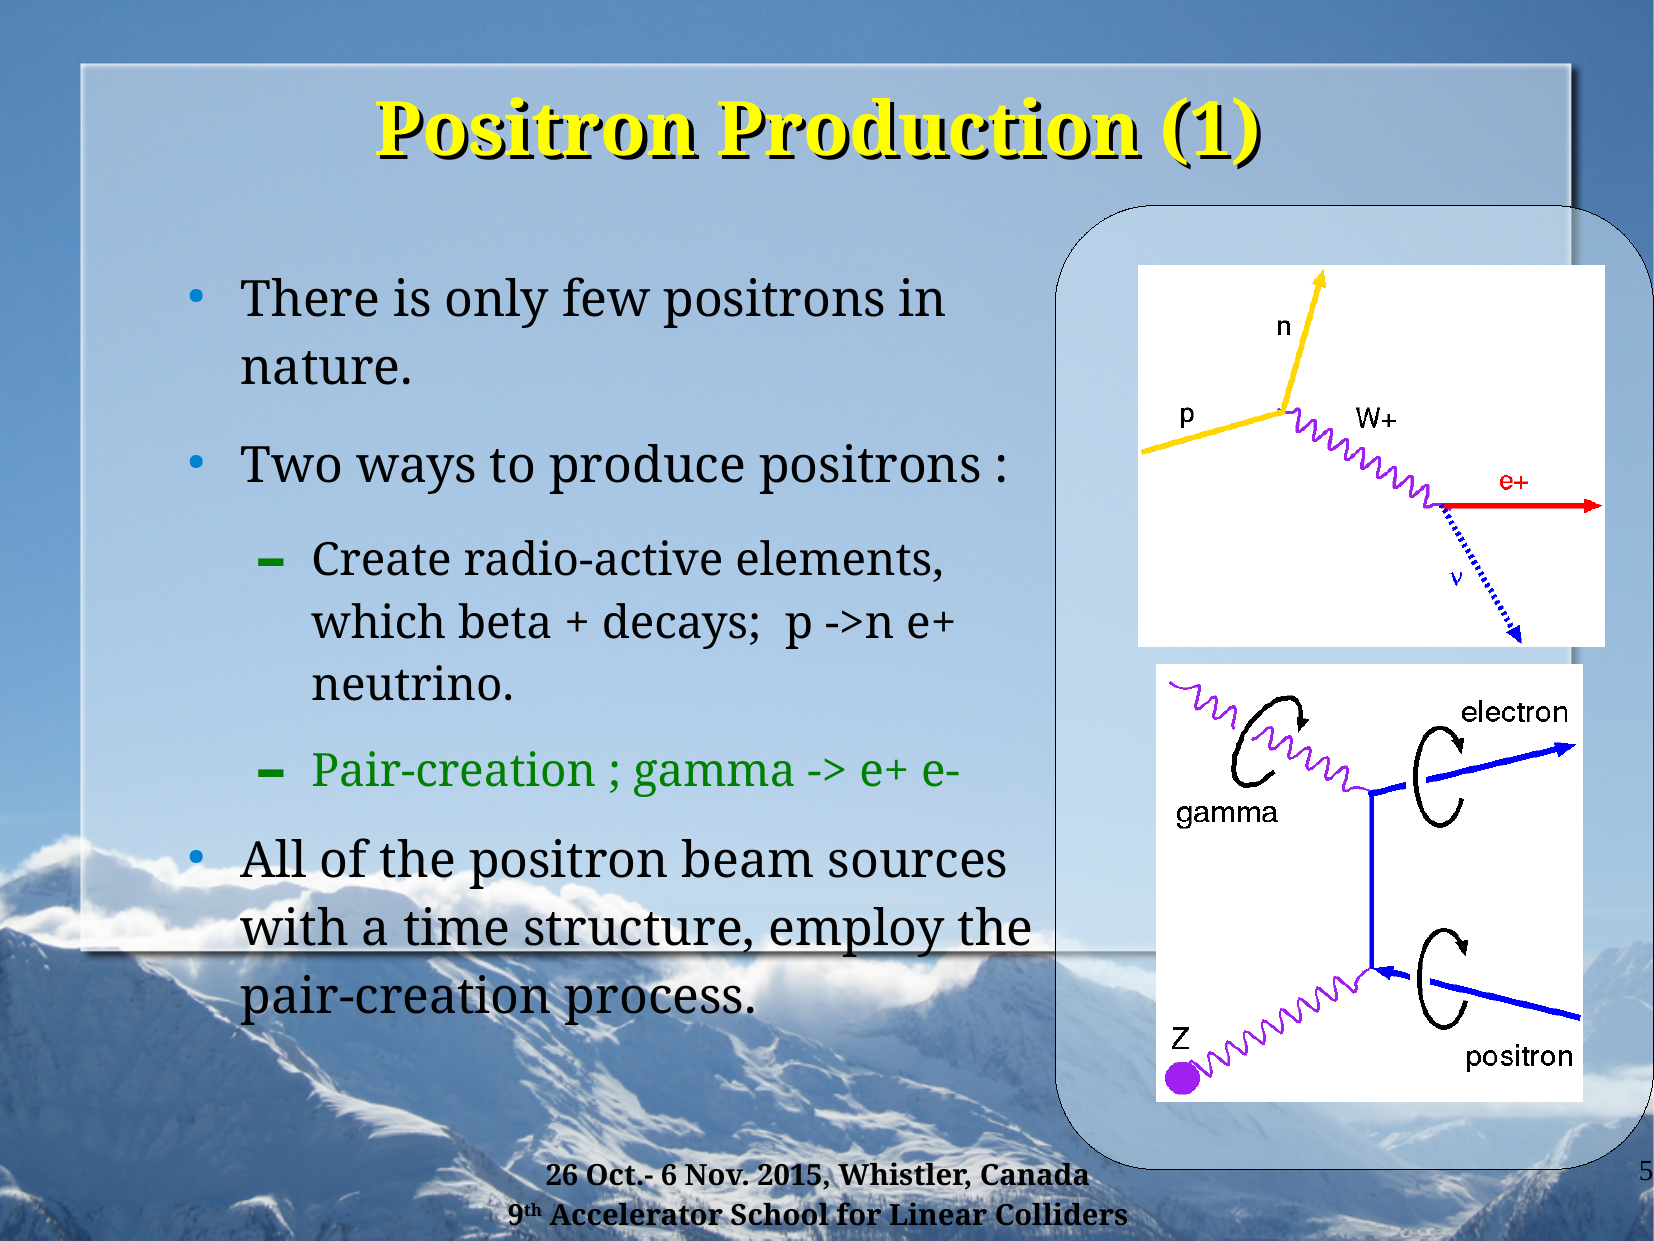

# Positron Production (1)
There is only few positrons in nature.
Two ways to produce positrons :
Create radio-active elements, which beta + decays; p ->n e+ neutrino.
Pair-creation ; gamma -> e+ e-
All of the positron beam sources with a time structure, employ the pair-creation process.
5